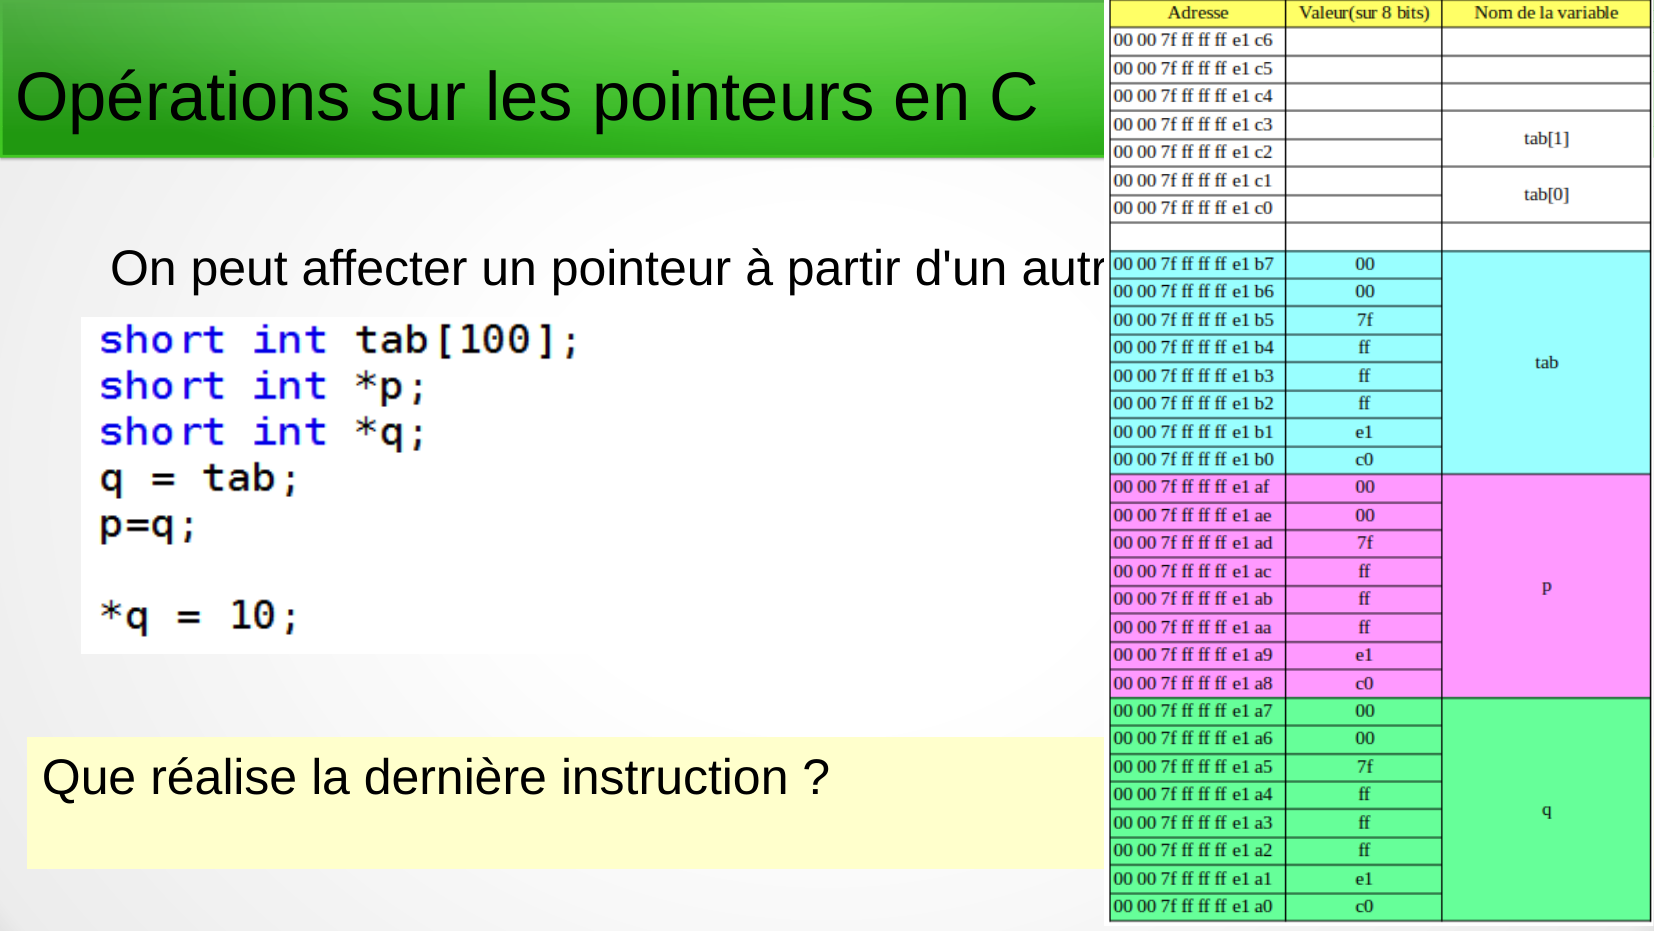

# Opérations sur les pointeurs en C
 On peut affecter un pointeur à partir d'un autre
Que réalise la dernière instruction ?
17